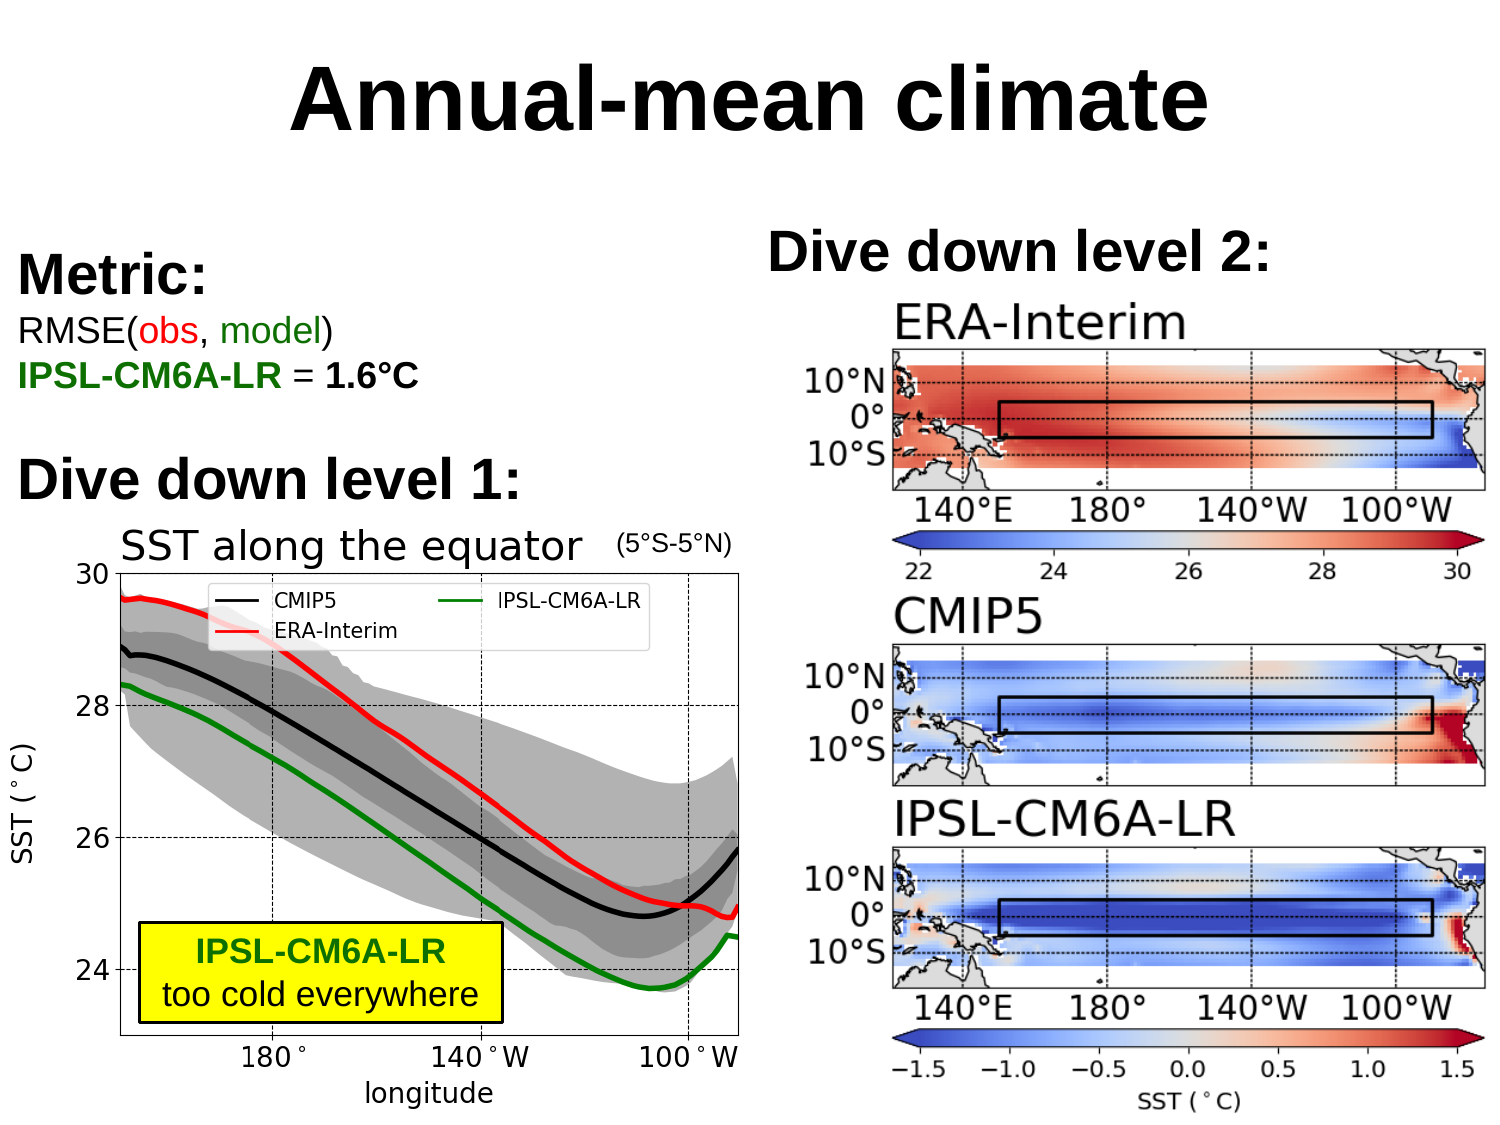

Annual-mean climate
Dive down level 2:
Metric:
RMSE(obs, model)
IPSL-CM6A-LR = 1.6°C
Dive down level 1:
(5°S-5°N)
IPSL-CM6A-LR
too cold everywhere